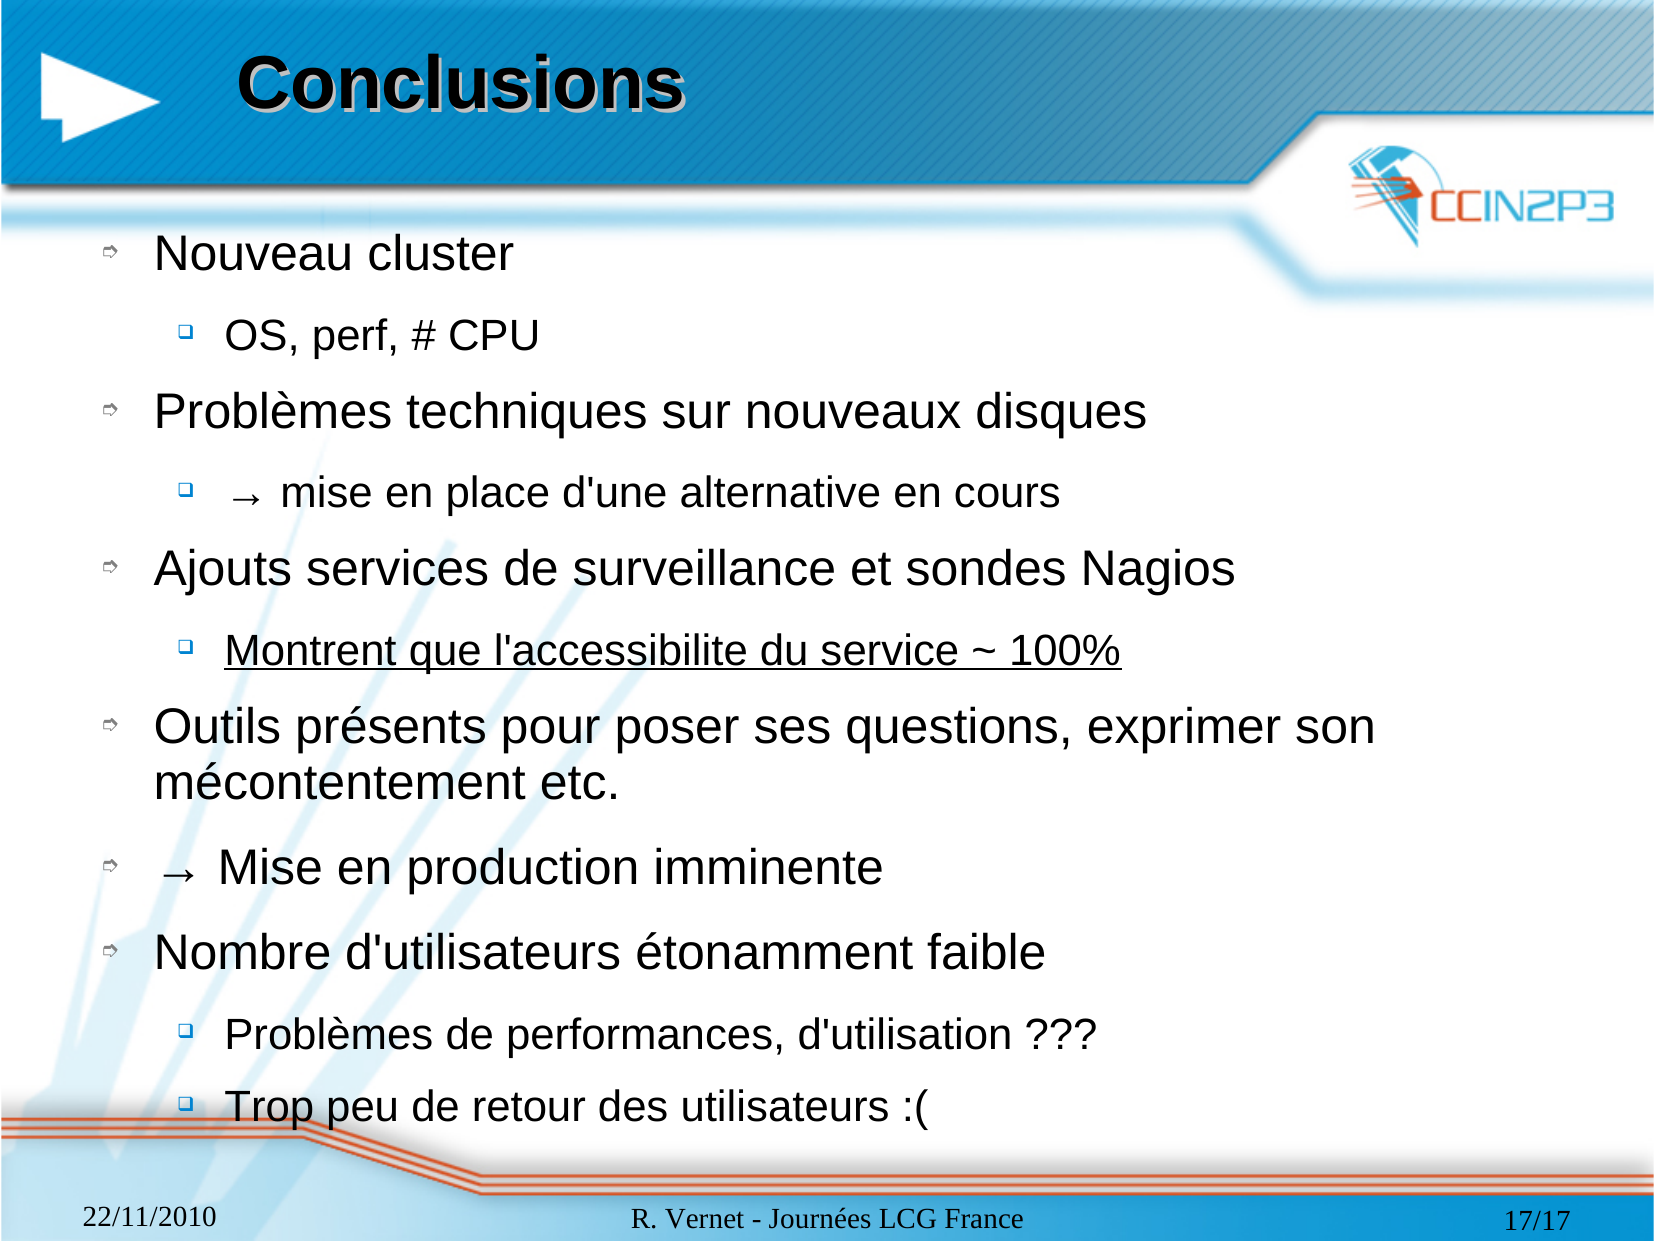

# Conclusions
Nouveau cluster
OS, perf, # CPU
Problèmes techniques sur nouveaux disques
→ mise en place d'une alternative en cours
Ajouts services de surveillance et sondes Nagios
Montrent que l'accessibilite du service ~ 100%
Outils présents pour poser ses questions, exprimer son mécontentement etc.
→ Mise en production imminente
Nombre d'utilisateurs étonamment faible
Problèmes de performances, d'utilisation ???
Trop peu de retour des utilisateurs :(
22/11/2010
R. Vernet - Journées LCG France
17